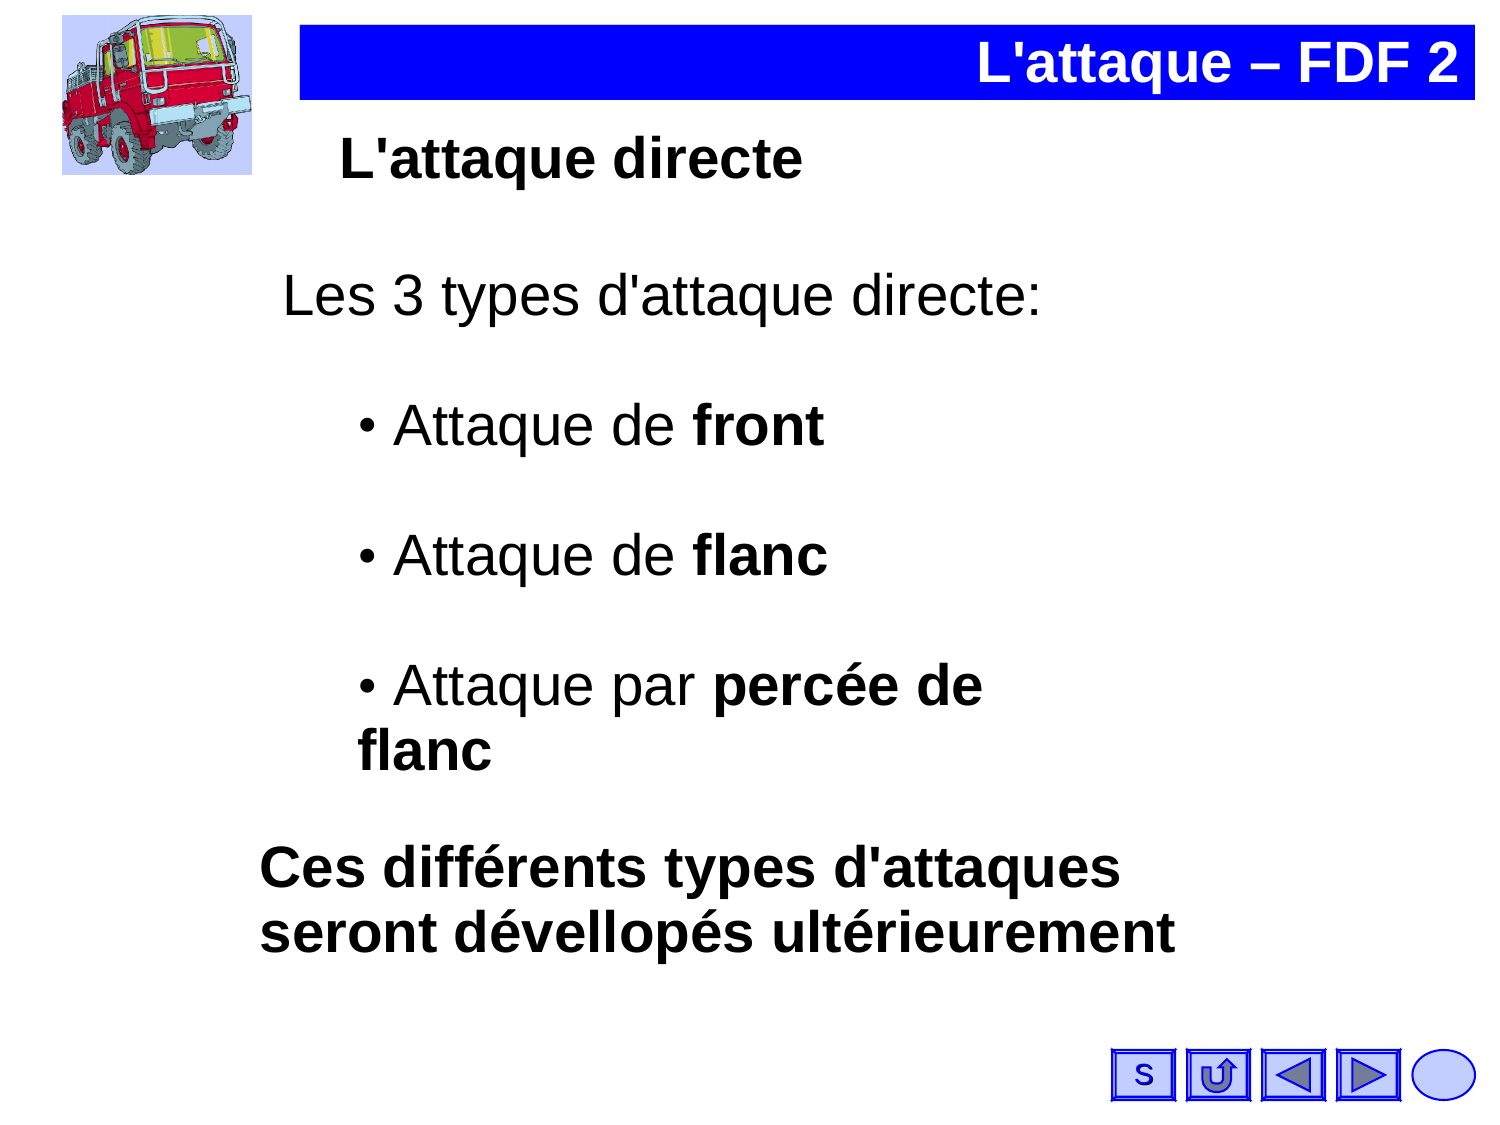

L'attaque – FDF 2
L'attaque directe
Les 3 types d'attaque directe:
 Attaque de front
 Attaque de flanc
 Attaque par percée de flanc
Ces différents types d'attaques
seront dévellopés ultérieurement